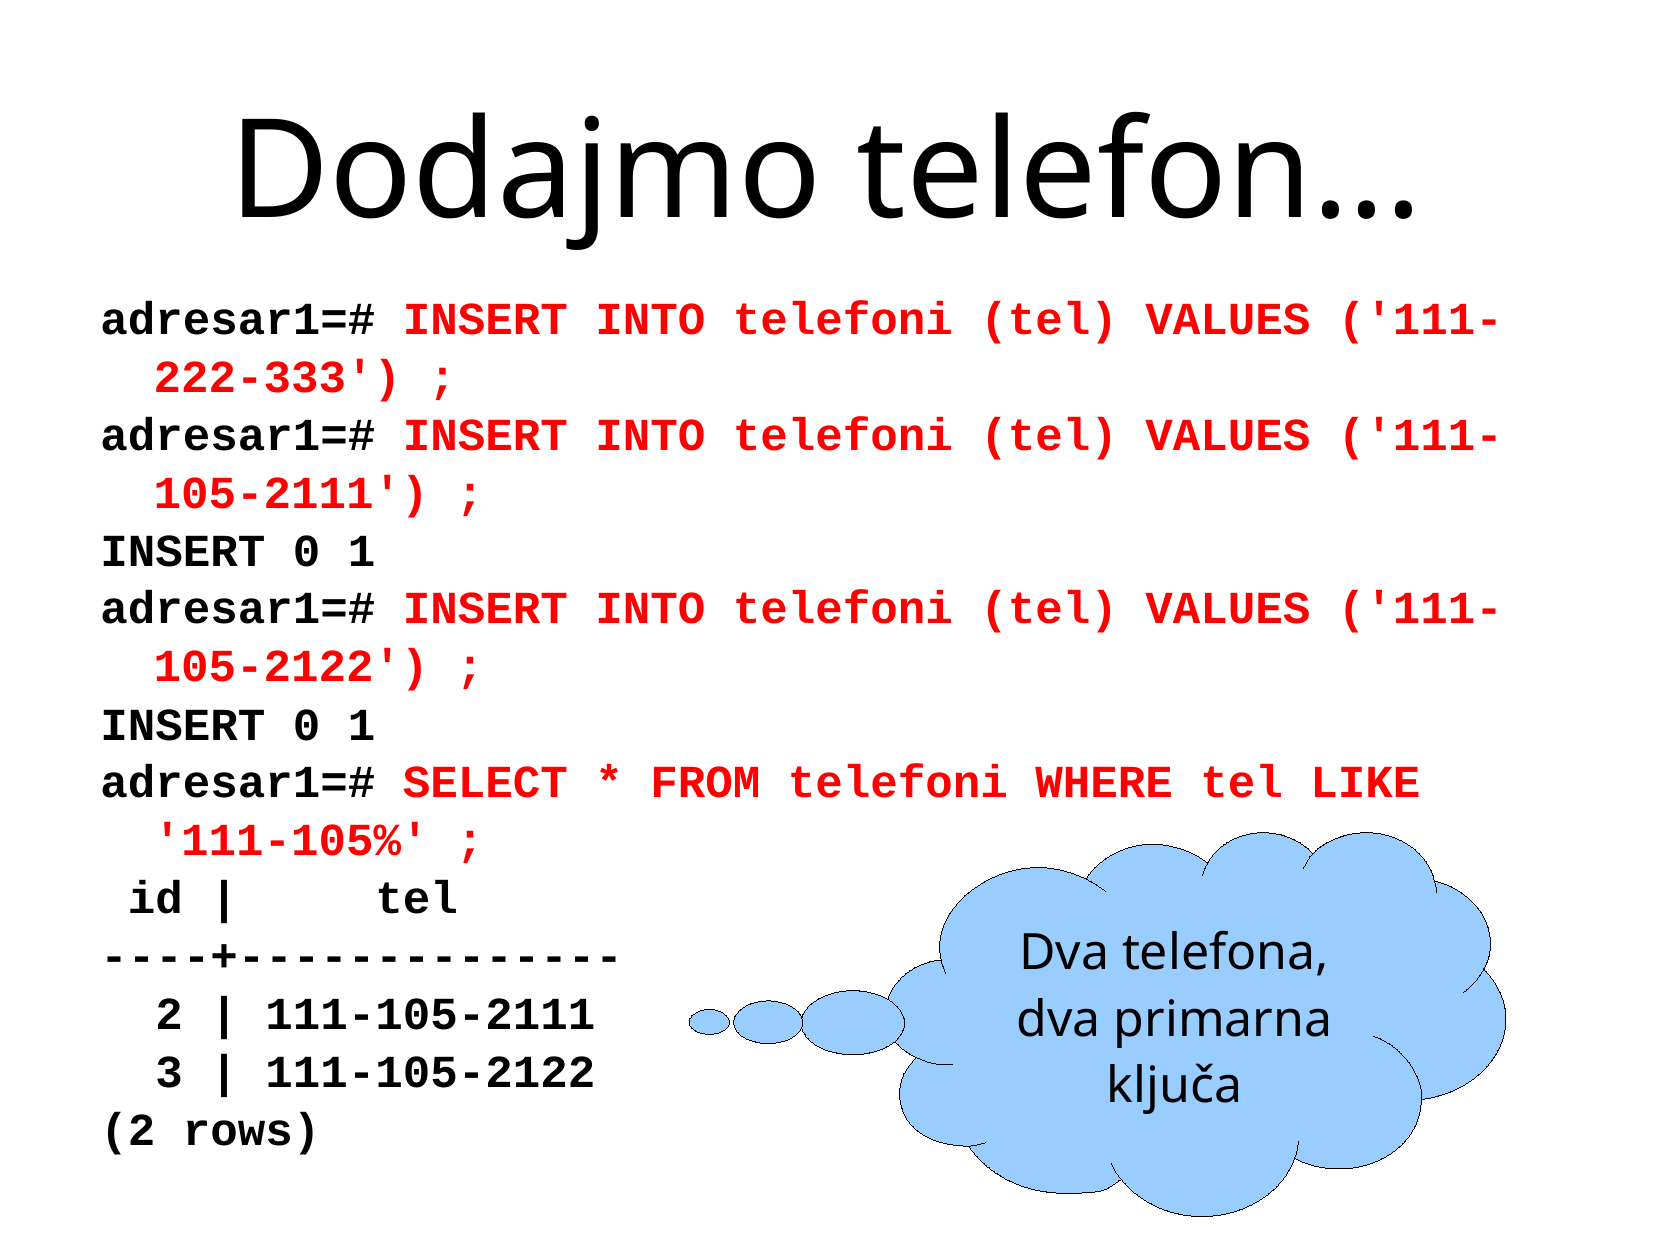

# Dodajmo telefon...
adresar1=# INSERT INTO telefoni (tel) VALUES ('111-222-333') ;
adresar1=# INSERT INTO telefoni (tel) VALUES ('111-105-2111') ;
INSERT 0 1
adresar1=# INSERT INTO telefoni (tel) VALUES ('111-105-2122') ;
INSERT 0 1
adresar1=# SELECT * FROM telefoni WHERE tel LIKE '111-105%' ;
 id | tel
----+--------------
 2 | 111-105-2111
 3 | 111-105-2122
(2 rows)
Dva telefona,
dva primarna ključa